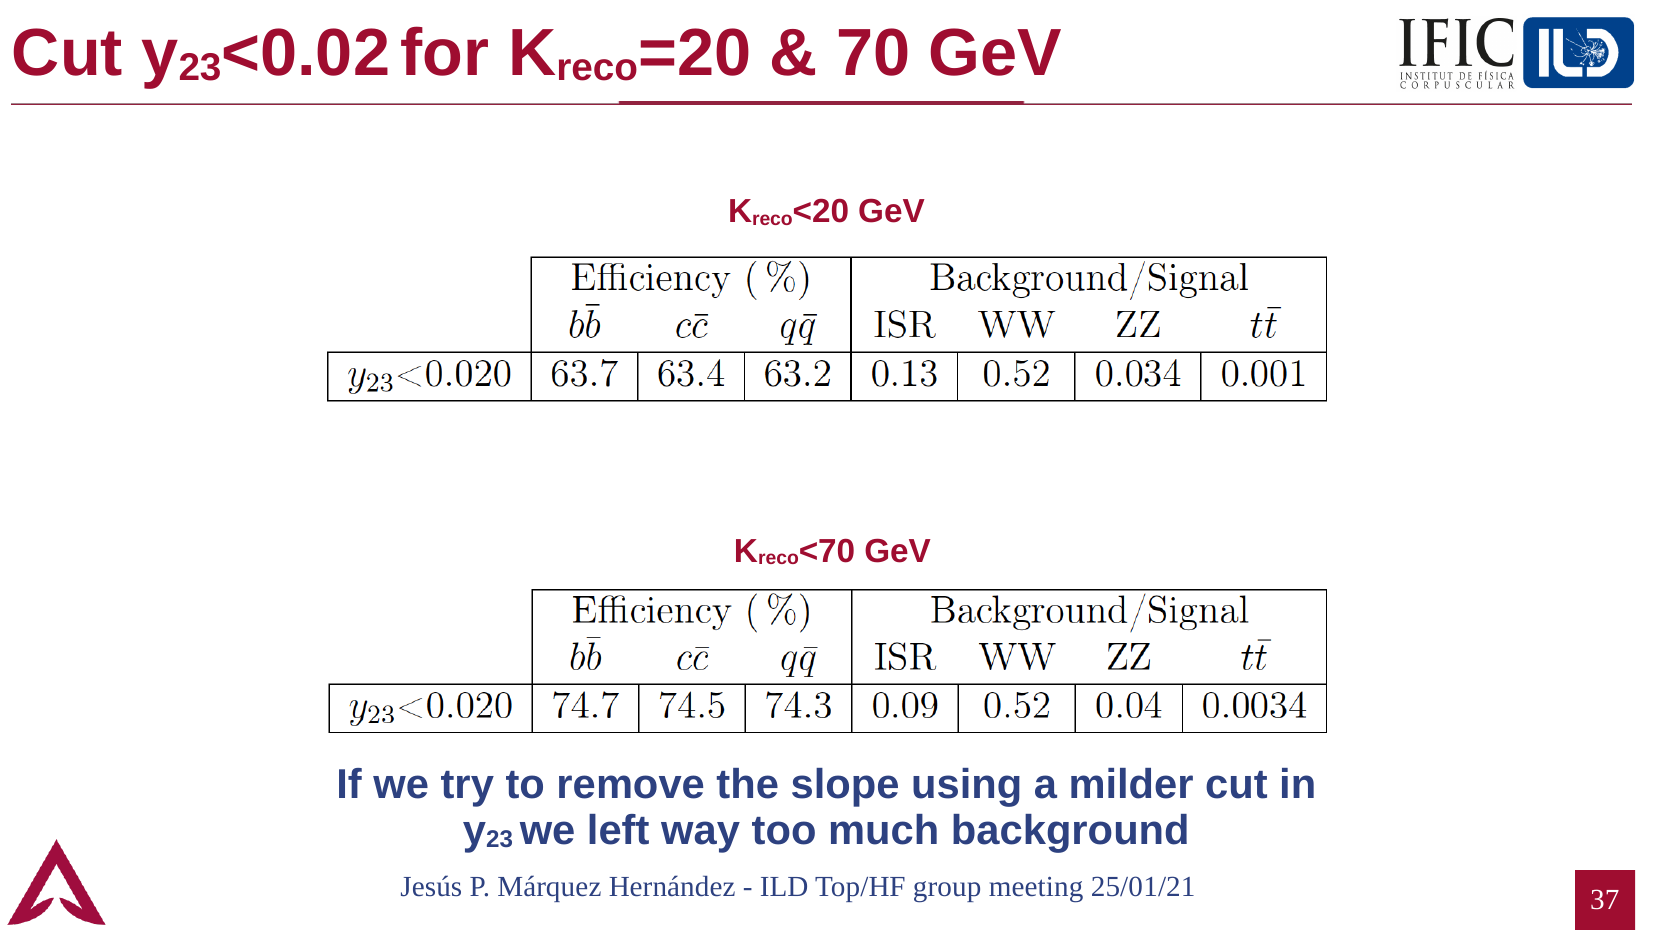

# Cut y23<0.02 for Kreco=20 & 70 GeV
Kreco<20 GeV
Kreco<70 GeV
If we try to remove the slope using a milder cut in y23 we left way too much background
37